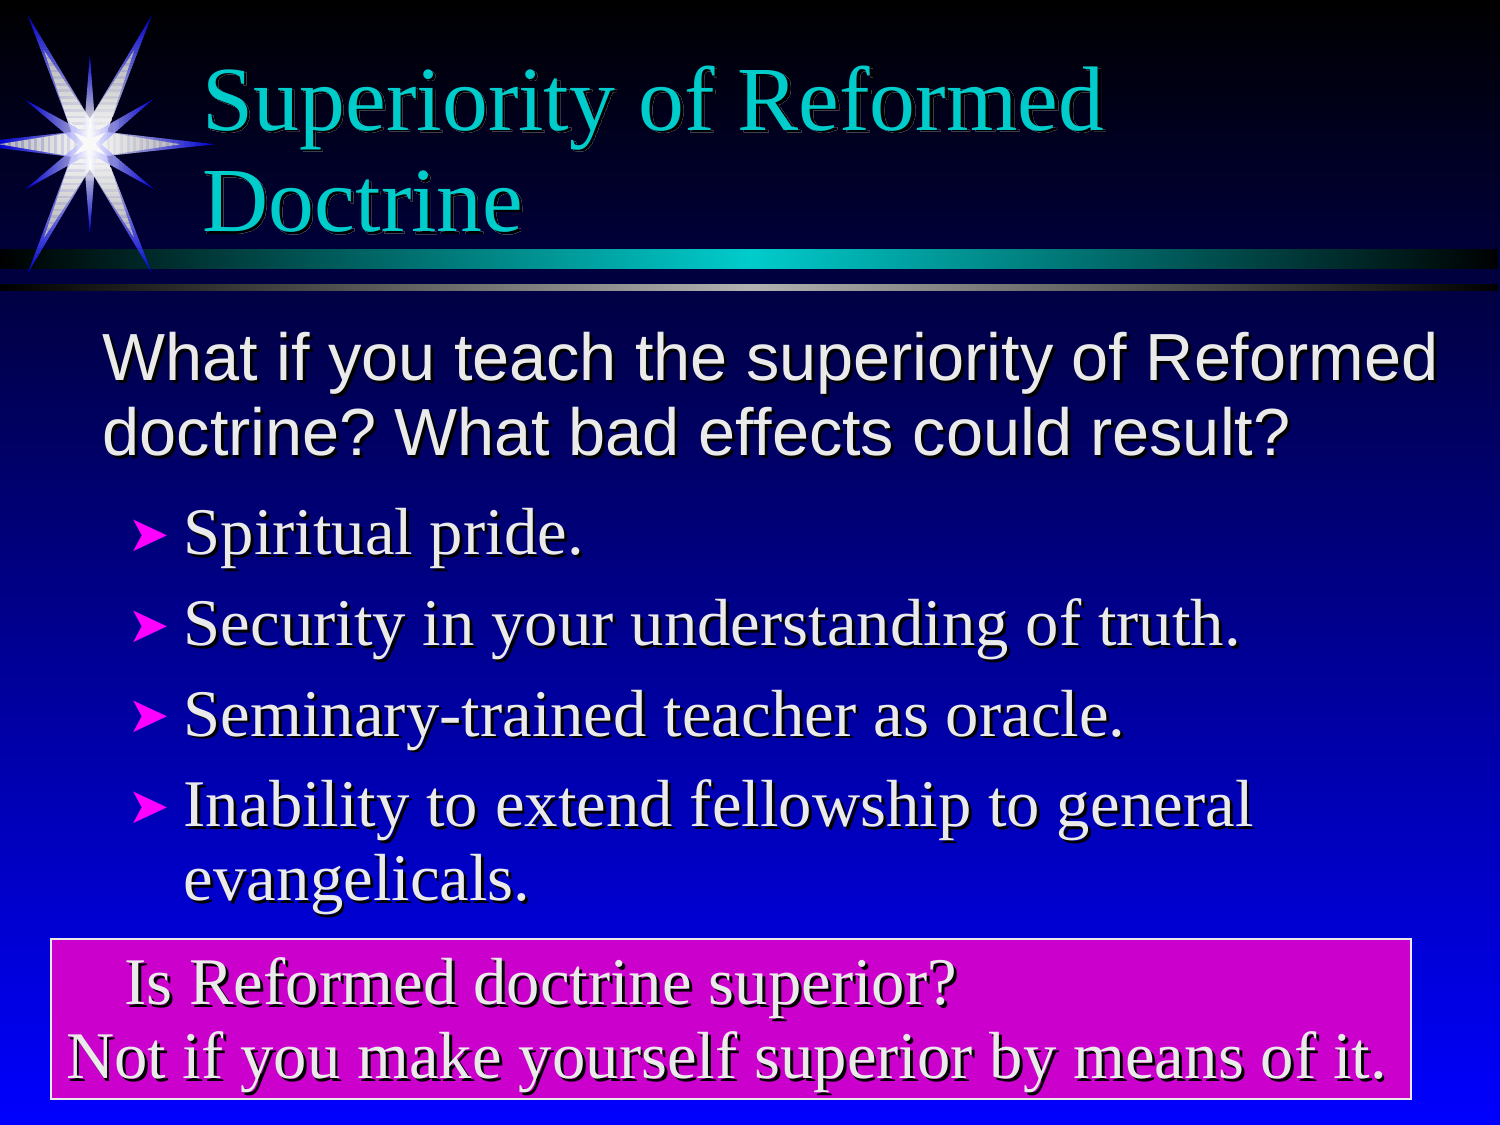

# Superiority of Reformed Doctrine
What if you teach the superiority of Reformed doctrine? What bad effects could result?
Spiritual pride.
Security in your understanding of truth.
Seminary-trained teacher as oracle.
Inability to extend fellowship to general evangelicals.
 Is Reformed doctrine superior?
Not if you make yourself superior by means of it.